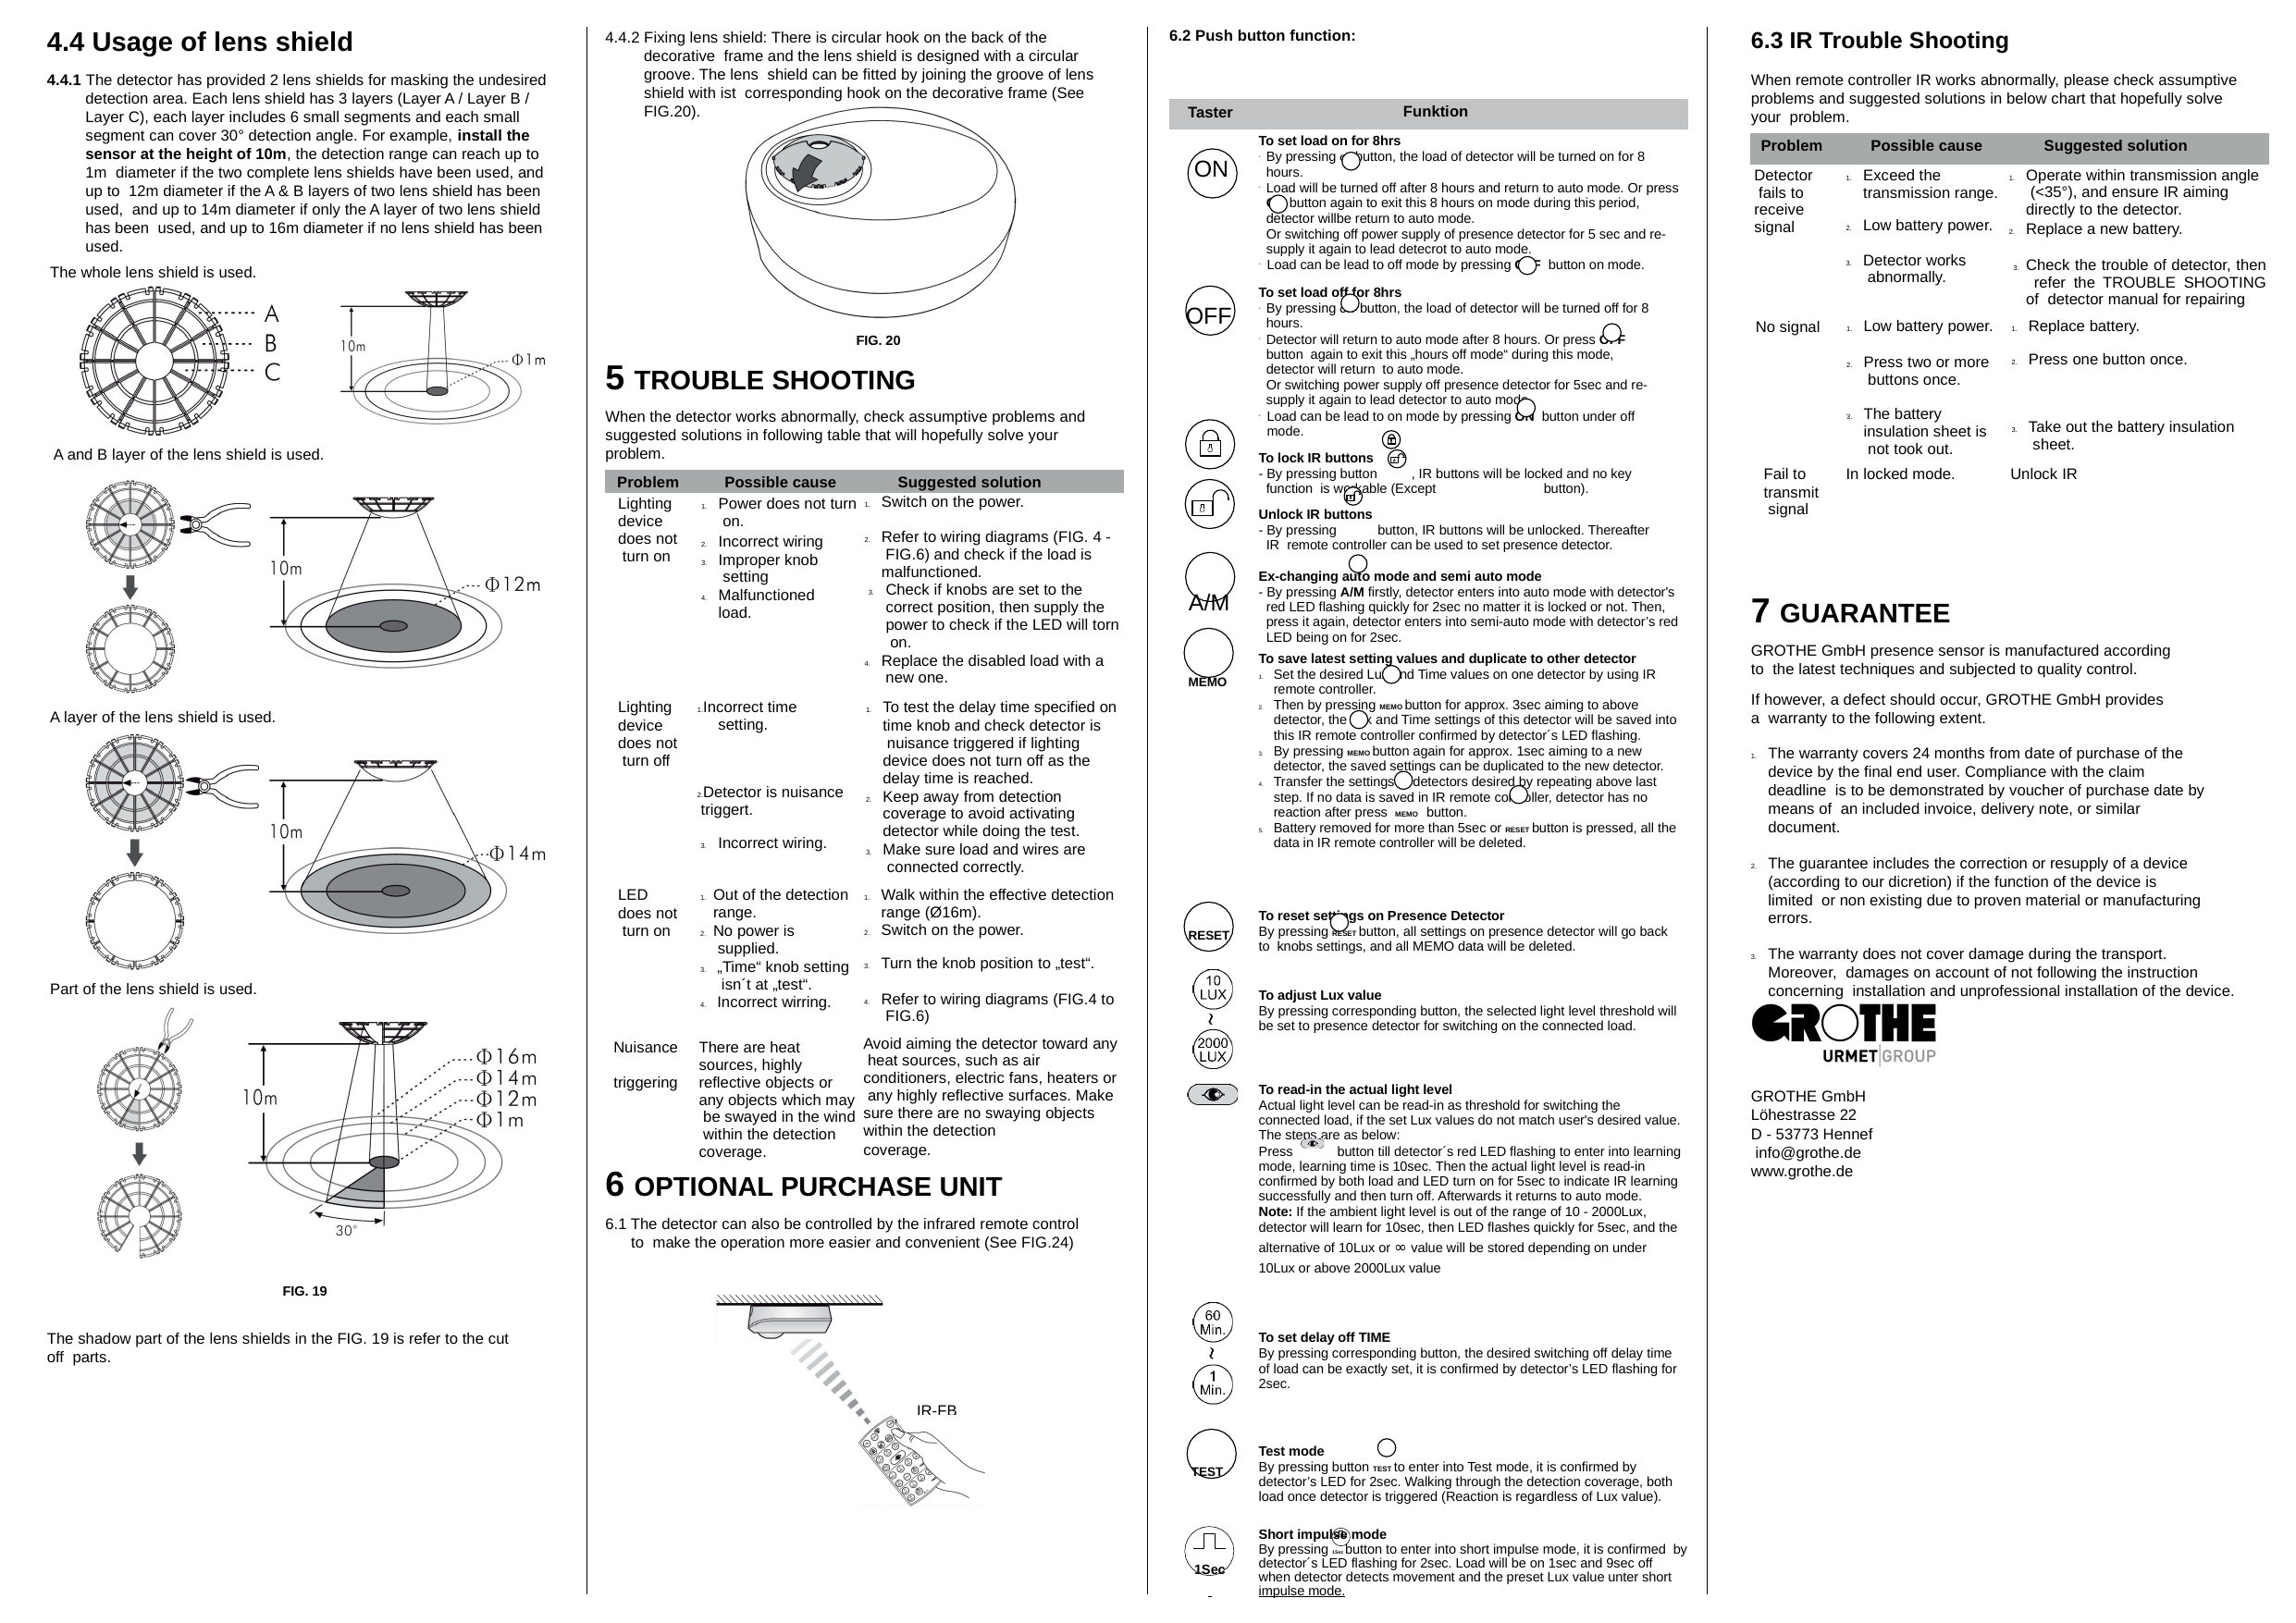

4.4 Usage of lens shield
4.4.1 The detector has provided 2 lens shields for masking the undesired detection area. Each lens shield has 3 layers (Layer A / Layer B / Layer C), each layer includes 6 small segments and each small segment can cover 30° detection angle. For example, install the sensor at the height of 10m, the detection range can reach up to 1m diameter if the two complete lens shields have been used, and up to 12m diameter if the A & B layers of two lens shield has been used, and up to 14m diameter if only the A layer of two lens shield has been used, and up to 16m diameter if no lens shield has been used.
6.3 IR Trouble Shooting
When remote controller IR works abnormally, please check assumptive problems and suggested solutions in below chart that hopefully solve your problem.
6.2 Push button function:
4.4.2 Fixing lens shield: There is circular hook on the back of the decorative frame and the lens shield is designed with a circular groove. The lens shield can be fitted by joining the groove of lens shield with ist corresponding hook on the decorative frame (See FIG.20).
| Taster | Funktion |
| --- | --- |
| ON | To set load on for 8hrs By pressing ON button, the load of detector will be turned on for 8 hours. Load will be turned off after 8 hours and return to auto mode. Or press ON button again to exit this 8 hours on mode during this period, detector willbe return to auto mode. Or switching off power supply of presence detector for 5 sec and re- supply it again to lead detecrot to auto mode. Load can be lead to off mode by pressing OFF button on mode. |
| OFF | To set load off for 8hrs By pressing OFF button, the load of detector will be turned off for 8 hours. Detector will return to auto mode after 8 hours. Or press OFF button again to exit this „hours off mode“ during this mode, detector will return to auto mode. Or switching power supply off presence detector for 5sec and re- supply it again to lead detector to auto mode. Load can be lead to on mode by pressing ON button under off mode. |
| | To lock IR buttons - By pressing button , IR buttons will be locked and no key function is workable (Except button). |
| | Unlock IR buttons - By pressing button, IR buttons will be unlocked. Thereafter IR remote controller can be used to set presence detector. |
| A/M | Ex-changing auto mode and semi auto mode - By pressing A/M firstly, detector enters into auto mode with detector's red LED flashing quickly for 2sec no matter it is locked or not. Then, press it again, detector enters into semi-auto mode with detector’s red LED being on for 2sec. |
| MEMO | To save latest setting values and duplicate to other detector Set the desired Lux and Time values on one detector by using IR remote controller. Then by pressing MEMO button for approx. 3sec aiming to above detector, the Lux and Time settings of this detector will be saved into this IR remote controller confirmed by detector´s LED flashing. By pressing MEMO button again for approx. 1sec aiming to a new detector, the saved settings can be duplicated to the new detector. Transfer the settings to detectors desired by repeating above last step. If no data is saved in IR remote controller, detector has no reaction after press MEMO button. Battery removed for more than 5sec or RESET button is pressed, all the data in IR remote controller will be deleted. |
| RESET | To reset settings on Presence Detector By pressing RESET button, all settings on presence detector will go back to knobs settings, and all MEMO data will be deleted. |
| | To adjust Lux value By pressing corresponding button, the selected light level threshold will be set to presence detector for switching on the connected load. |
| | To read-in the actual light level Actual light level can be read-in as threshold for switching the connected load, if the set Lux values do not match user's desired value. The steps are as below: Press button till detector´s red LED flashing to enter into learning mode, learning time is 10sec. Then the actual light level is read-in confirmed by both load and LED turn on for 5sec to indicate IR learning successfully and then turn off. Afterwards it returns to auto mode. Note: If the ambient light level is out of the range of 10 - 2000Lux, detector will learn for 10sec, then LED flashes quickly for 5sec, and the alternative of 10Lux or ∞ value will be stored depending on under 10Lux or above 2000Lux value |
| | To set delay off TIME By pressing corresponding button, the desired switching off delay time of load can be exactly set, it is confirmed by detector’s LED flashing for 2sec. |
| TEST | Test mode By pressing button TEST to enter into Test mode, it is confirmed by detector’s LED for 2sec. Walking through the detection coverage, both load once detector is triggered (Reaction is regardless of Lux value). |
| 1Sec | Short impulse mode By pressing 1Sec button to enter into short impulse mode, it is confirmed by detector´s LED flashing for 2sec. Load will be on 1sec and 9sec off when detector detects movement and the preset Lux value unter short impulse mode. |
| Problem | Possible cause | Suggested solution |
| --- | --- | --- |
| Detector fails to receive signal | Exceed the transmission range. Low battery power. Detector works abnormally. | Operate within transmission angle (<35°), and ensure IR aiming directly to the detector. Replace a new battery. Check the trouble of detector, then refer the TROUBLE SHOOTING of detector manual for repairing |
| No signal | Low battery power. Press two or more buttons once. The battery insulation sheet is not took out. | Replace battery. Press one button once. Take out the battery insulation sheet. |
| Fail to transmit signal | In locked mode. | Unlock IR |
| The whole lens shield is used. |
| --- |
| A and B layer of the lens shield is used. |
| A layer of the lens shield is used. |
| Part of the lens shield is used. |
FIG. 20
5 TROUBLE SHOOTING
When the detector works abnormally, check assumptive problems and suggested solutions in following table that will hopefully solve your problem.
| Problem | Possible cause | Suggested solution |
| --- | --- | --- |
| Lighting device does not turn on | Power does not turn on. Incorrect wiring Improper knob setting Malfunctioned load. | Switch on the power. Refer to wiring diagrams (FIG. 4 - FIG.6) and check if the load is malfunctioned. Check if knobs are set to the correct position, then supply the power to check if the LED will torn on. Replace the disabled load with a new one. |
| Lighting device does not turn off | Incorrect time setting. Detector is nuisance triggert. Incorrect wiring. | To test the delay time specified on time knob and check detector is nuisance triggered if lighting device does not turn off as the delay time is reached. Keep away from detection coverage to avoid activating detector while doing the test. Make sure load and wires are connected correctly. |
| LED does not turn on | Out of the detection range. No power is supplied. „Time“ knob setting isn´t at „test“. Incorrect wirring. | Walk within the effective detection range (Ø16m). Switch on the power. Turn the knob position to „test“. Refer to wiring diagrams (FIG.4 to FIG.6) |
| Nuisance triggering | There are heat sources, highly reflective objects or any objects which may be swayed in the wind within the detection coverage. | Avoid aiming the detector toward any heat sources, such as air conditioners, electric fans, heaters or any highly reflective surfaces. Make sure there are no swaying objects within the detection coverage. |
7 GUARANTEE
GROTHE GmbH presence sensor is manufactured according to the latest techniques and subjected to quality control.
If however, a defect should occur, GROTHE GmbH provides a warranty to the following extent.
The warranty covers 24 months from date of purchase of the device by the final end user. Compliance with the claim deadline is to be demonstrated by voucher of purchase date by means of an included invoice, delivery note, or similar document.
The guarantee includes the correction or resupply of a device (according to our dicretion) if the function of the device is limited or non existing due to proven material or manufacturing errors.
The warranty does not cover damage during the transport. Moreover, damages on account of not following the instruction concerning installation and unprofessional installation of the device.
GROTHE GmbH
Löhestrasse 22
D - 53773 Hennef info@grothe.de www.grothe.de
6 OPTIONAL PURCHASE UNIT
6.1 The detector can also be controlled by the infrared remote control to make the operation more easier and convenient (See FIG.24)
FIG. 19
The shadow part of the lens shields in the FIG. 19 is refer to the cut off parts.
IR-FB